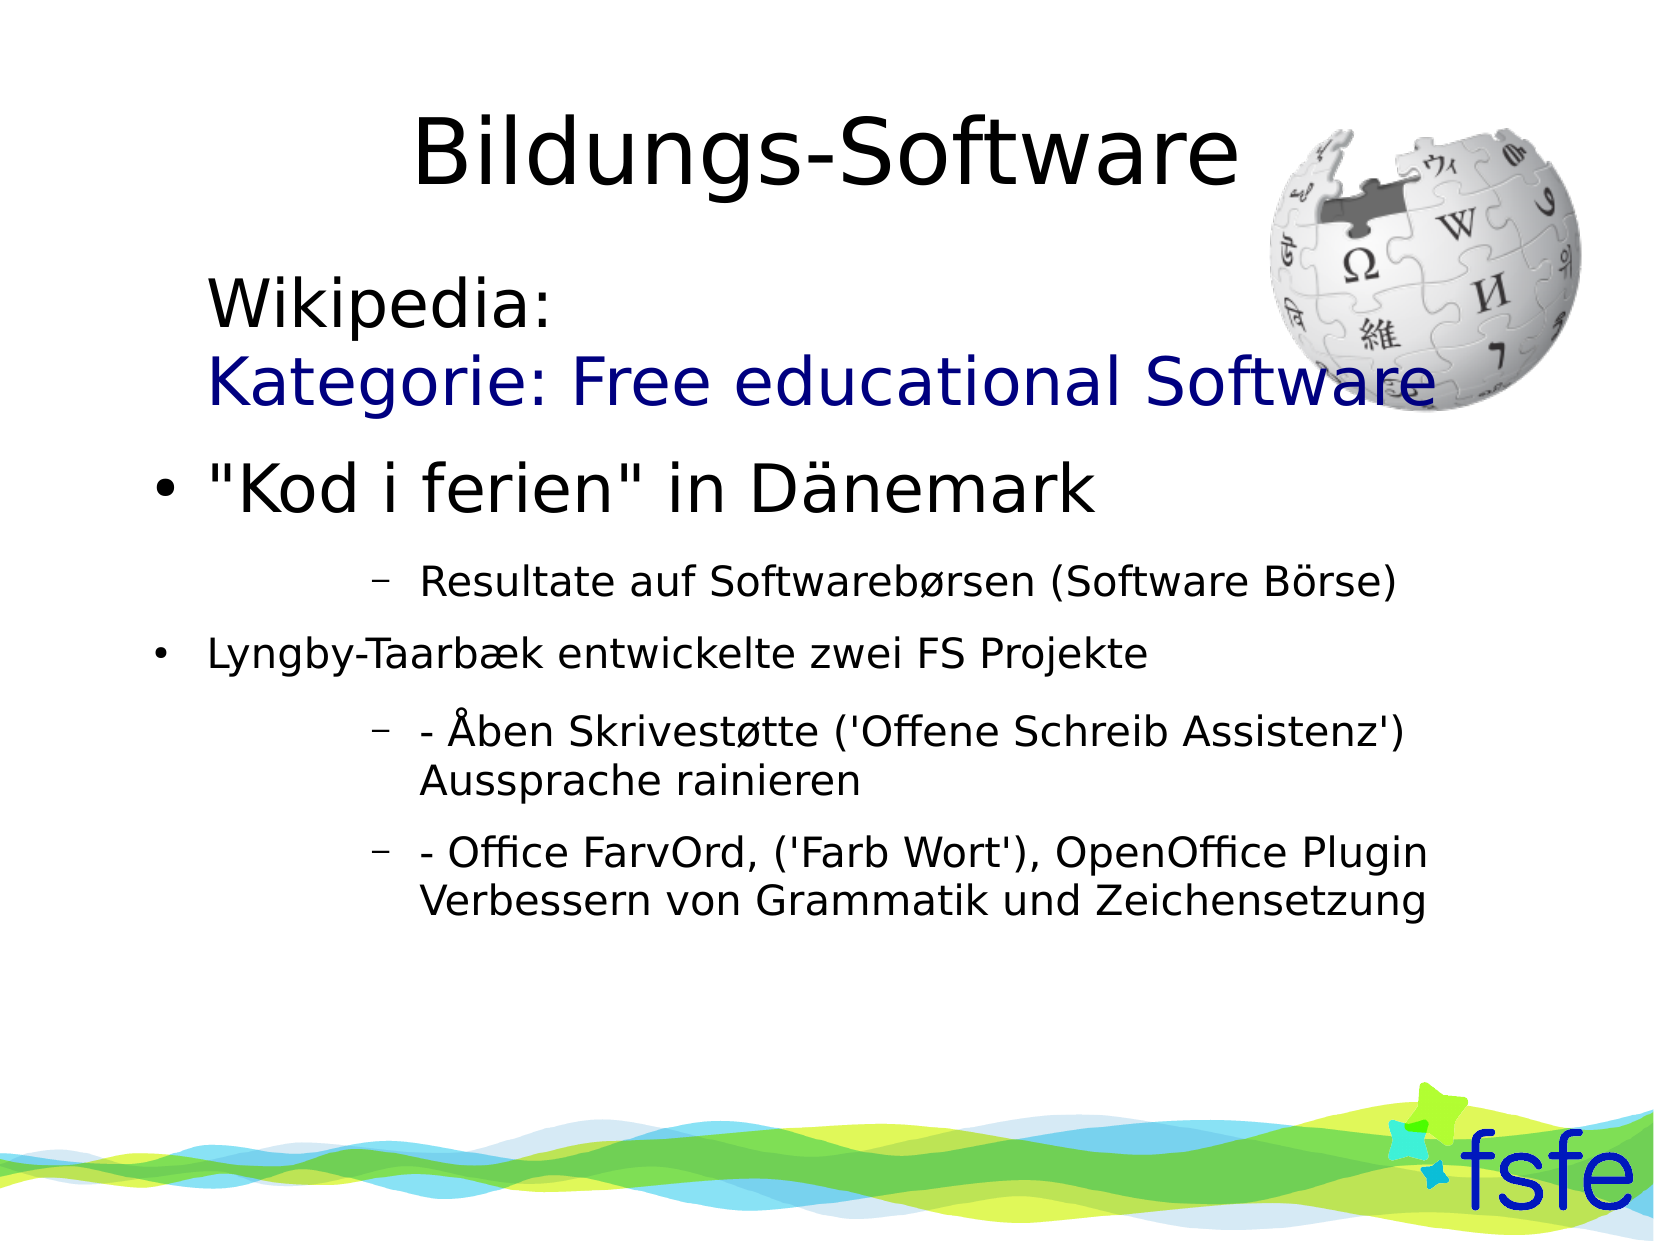

# Bildungs-Software
Wikipedia: Kategorie: Free educational Software
"Kod i ferien" in Dänemark
Resultate auf Softwarebørsen (Software Börse)
Lyngby-Taarbæk entwickelte zwei FS Projekte
- Åben Skrivestøtte ('Offene Schreib Assistenz') Aussprache rainieren
- Office FarvOrd, ('Farb Wort'), OpenOffice Plugin Verbessern von Grammatik und Zeichensetzung